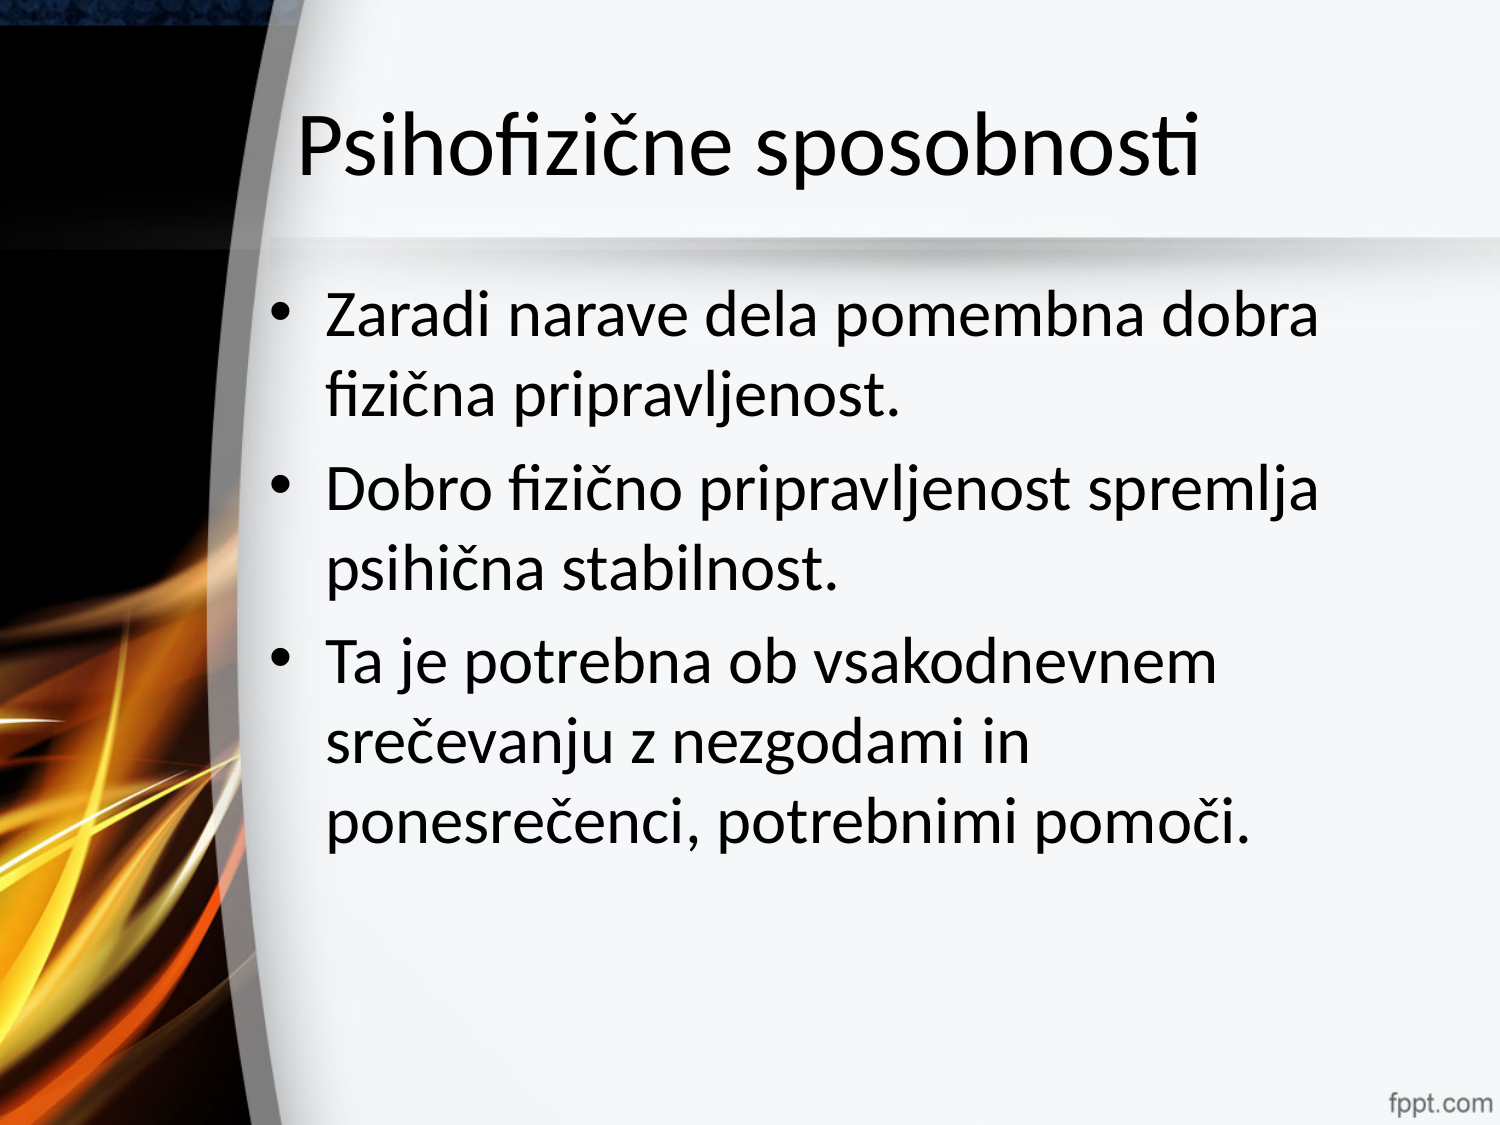

# Psihofizične sposobnosti
Zaradi narave dela pomembna dobra fizična pripravljenost.
Dobro fizično pripravljenost spremlja psihična stabilnost.
Ta je potrebna ob vsakodnevnem srečevanju z nezgodami in ponesrečenci, potrebnimi pomoči.